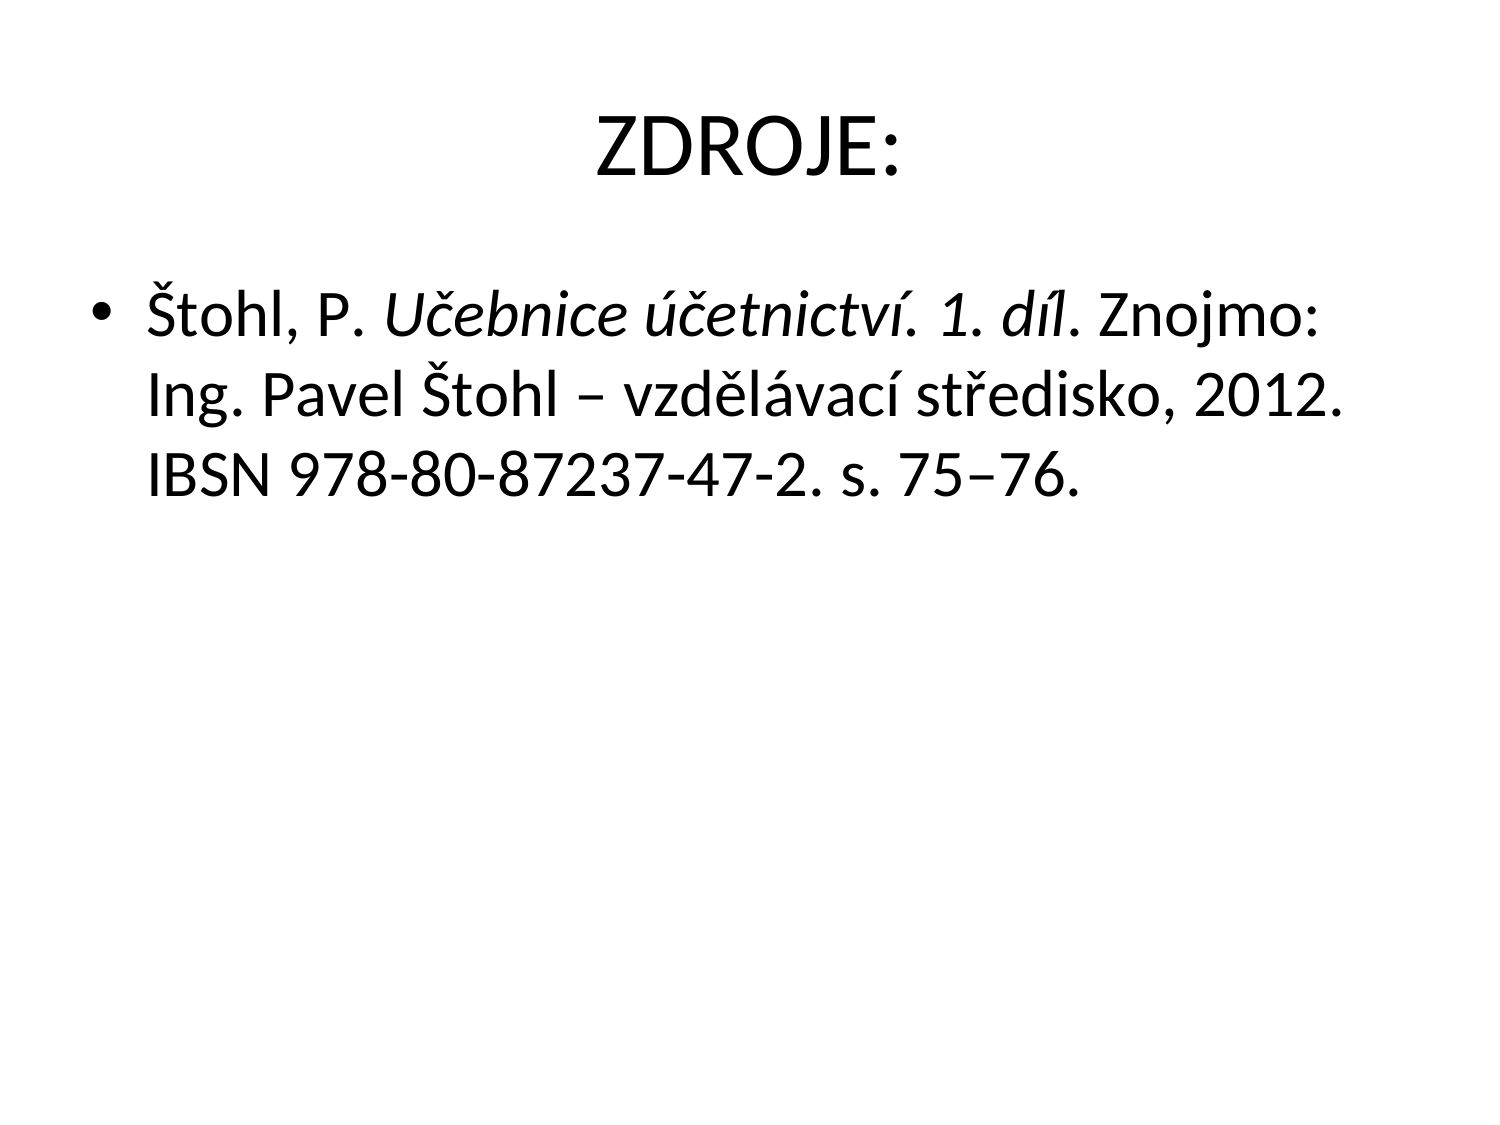

# ZDROJE:
Štohl, P. Učebnice účetnictví. 1. díl. Znojmo: Ing. Pavel Štohl ‒ vzdělávací středisko, 2012. IBSN 978-80-87237-47-2. s. 75–76.